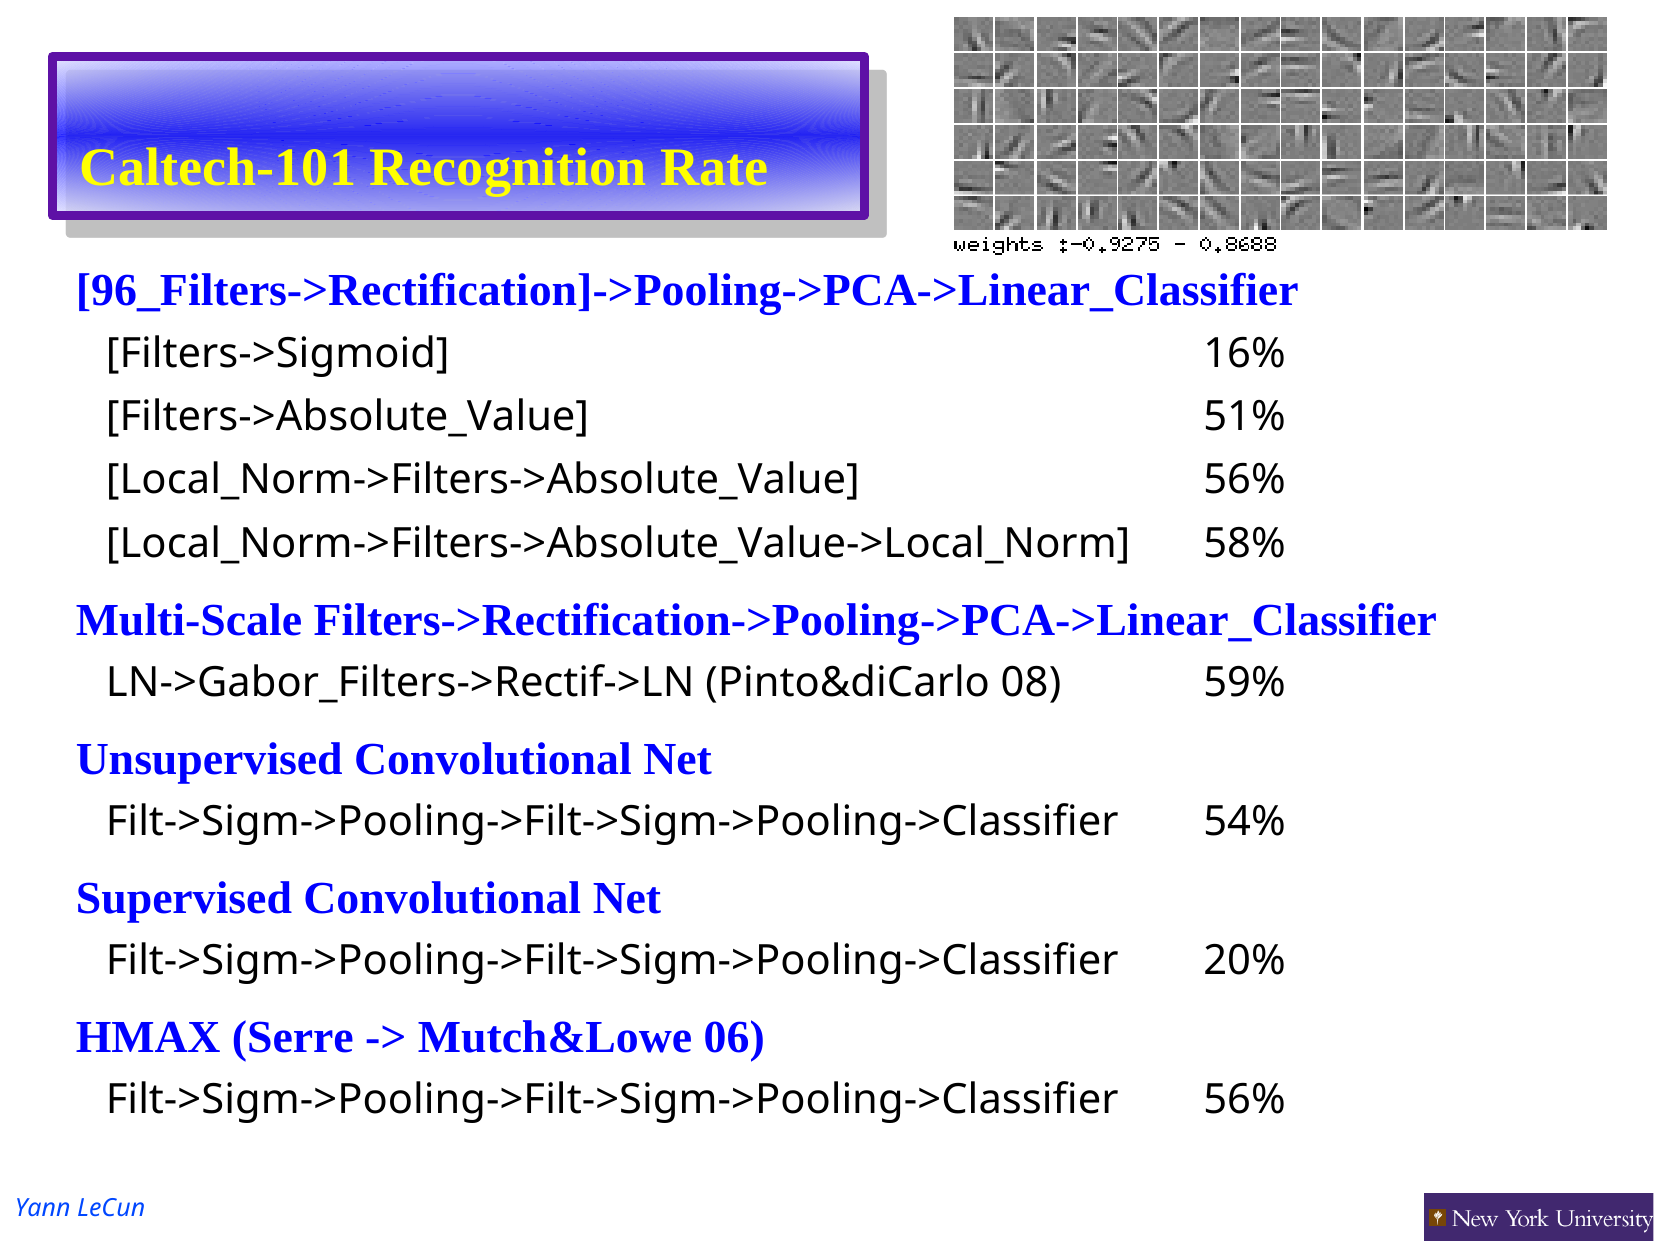

# Caltech-101 Recognition Rate
[96_Filters->Rectification]->Pooling->PCA->Linear_Classifier
[Filters->Sigmoid]						16%
[Filters->Absolute_Value]					51%
[Local_Norm->Filters->Absolute_Value]			56%
[Local_Norm->Filters->Absolute_Value->Local_Norm]	58%
Multi-Scale Filters->Rectification->Pooling->PCA->Linear_Classifier
LN->Gabor_Filters->Rectif->LN (Pinto&diCarlo 08)	59%
Unsupervised Convolutional Net
Filt->Sigm->Pooling->Filt->Sigm->Pooling->Classifier	54%
Supervised Convolutional Net
Filt->Sigm->Pooling->Filt->Sigm->Pooling->Classifier	20%
HMAX (Serre -> Mutch&Lowe 06)
Filt->Sigm->Pooling->Filt->Sigm->Pooling->Classifier	56%